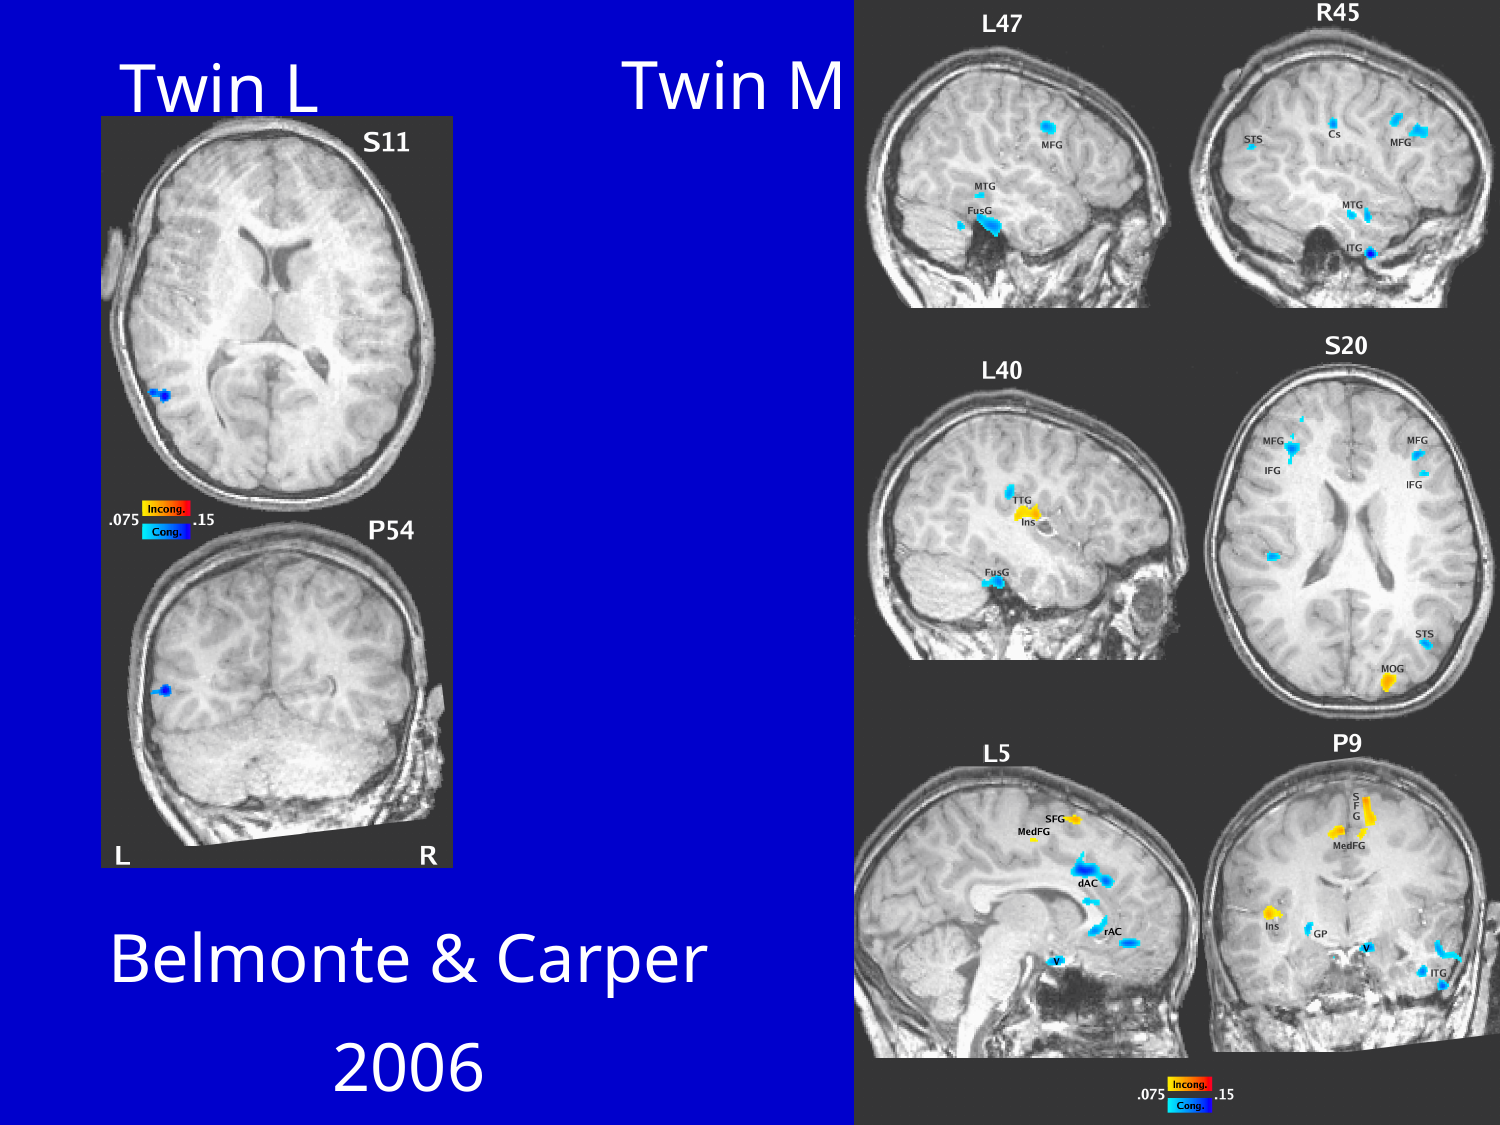

Twin M
Twin L
Belmonte & Carper 2006